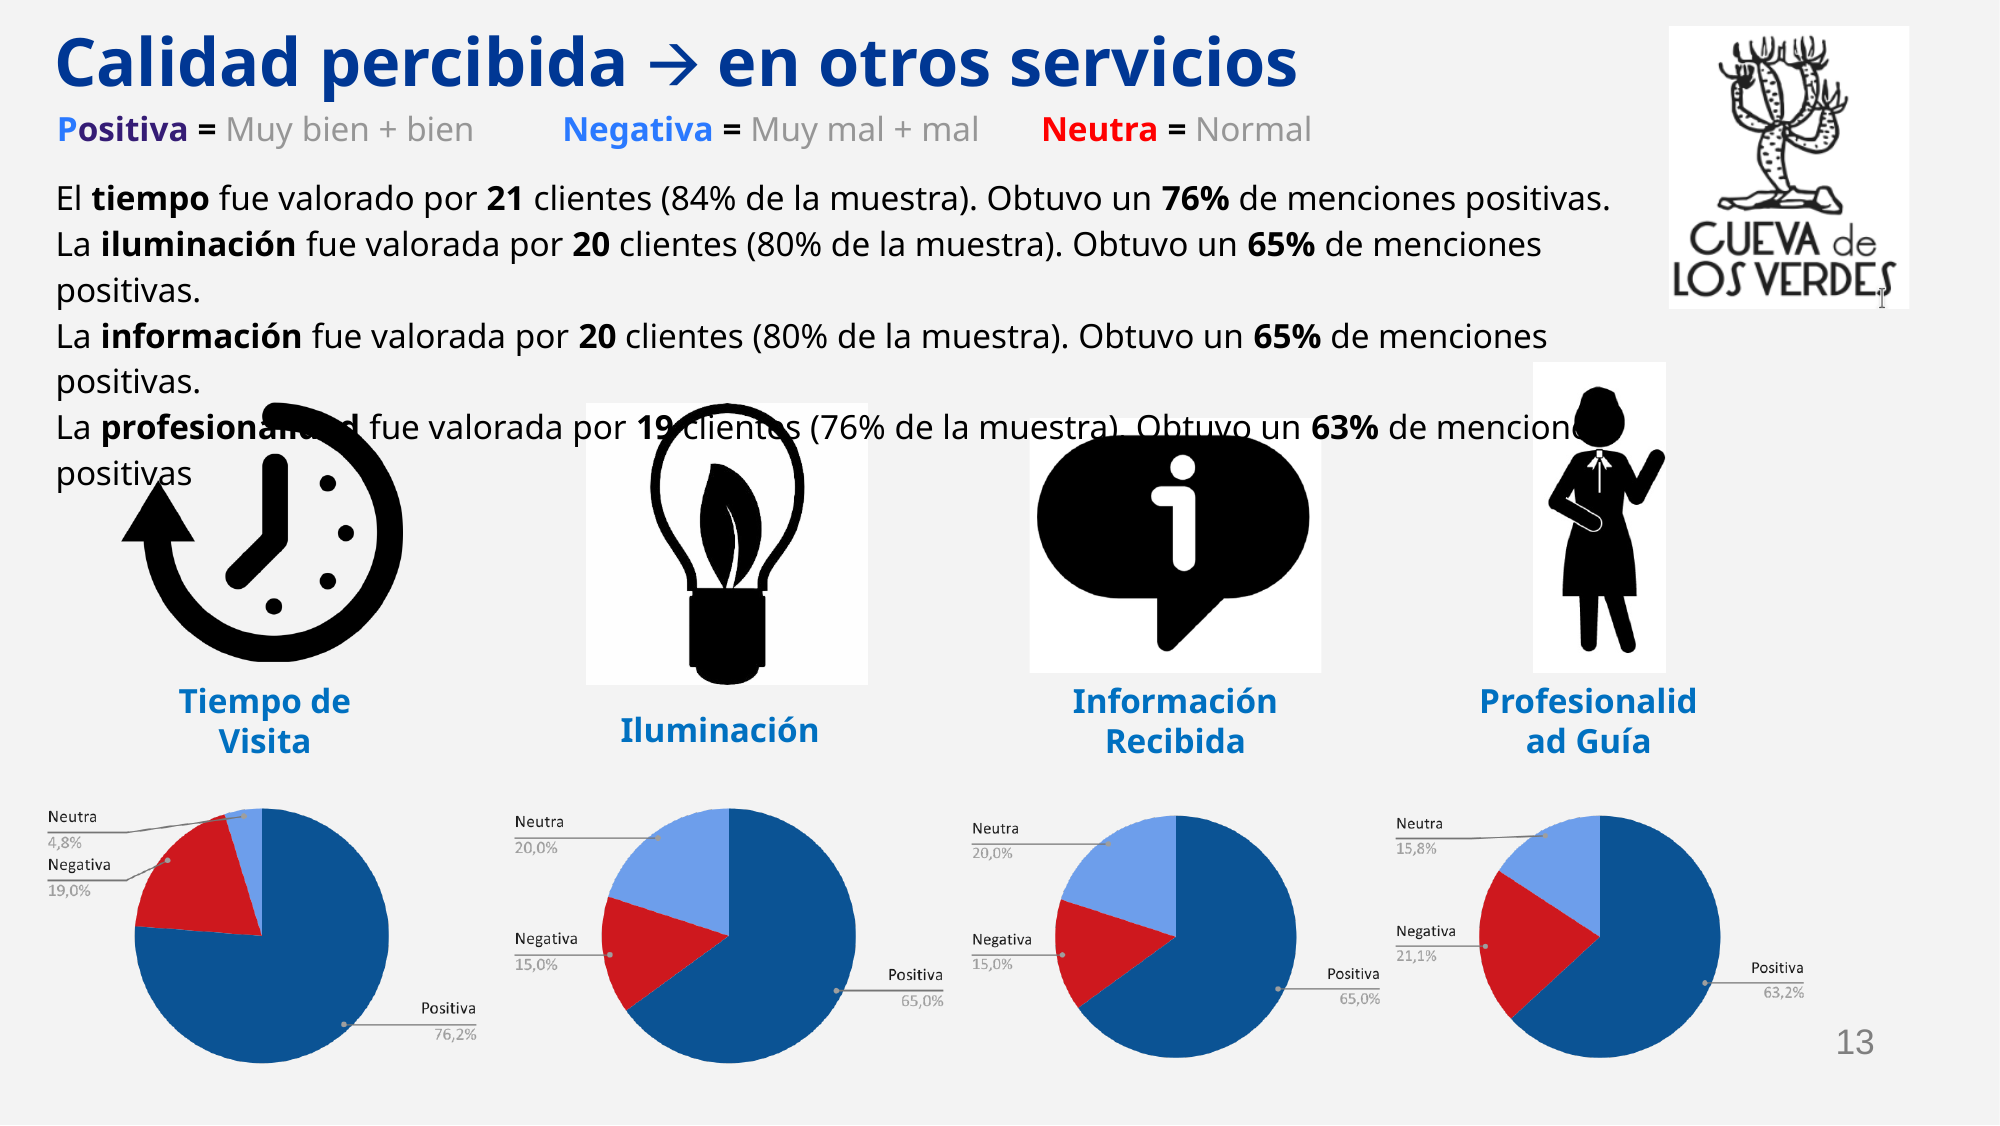

Calidad percibida 🡪 en otros servicios
Positiva = Muy bien + bien Negativa = Muy mal + mal Neutra = Normal
El tiempo fue valorado por 21 clientes (84% de la muestra). Obtuvo un 76% de menciones positivas.
La iluminación fue valorada por 20 clientes (80% de la muestra). Obtuvo un 65% de menciones positivas.
La información fue valorada por 20 clientes (80% de la muestra). Obtuvo un 65% de menciones positivas.
La profesionalidad fue valorada por 19 clientes (76% de la muestra). Obtuvo un 63% de menciones positivas
Tiempo de Visita
Información Recibida
Profesionalidad Guía
Iluminación